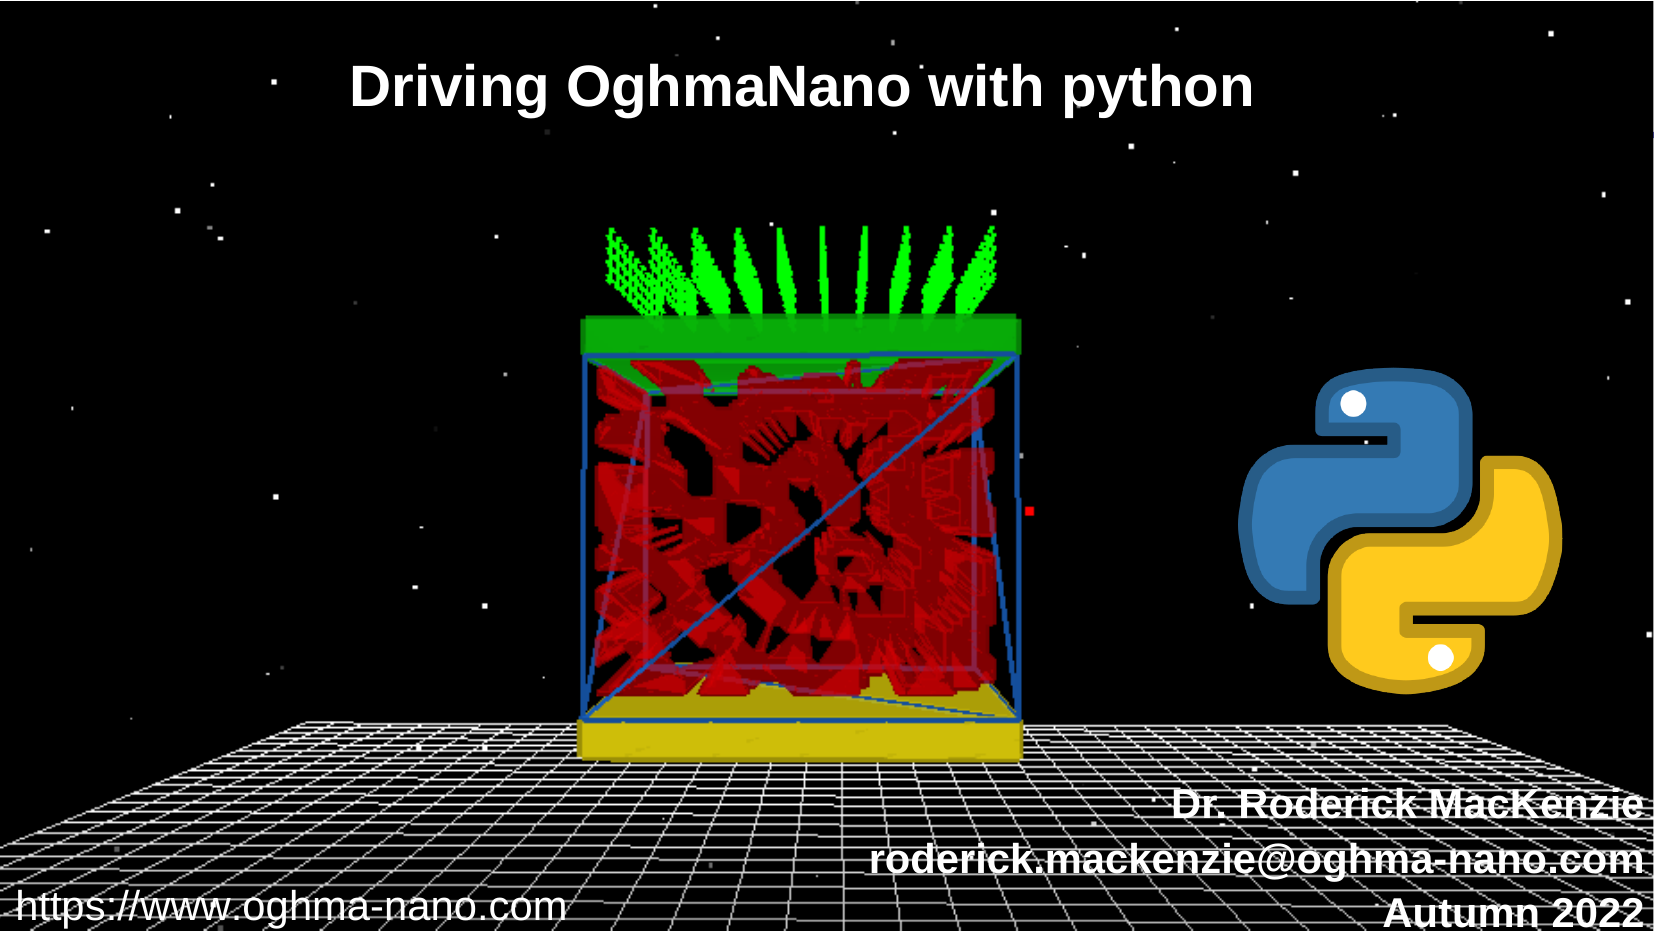

Driving OghmaNano with python
# Dr. Roderick MacKenzie
roderick.mackenzie@oghma-nano.com
Autumn 2022
https://www.oghma-nano.com